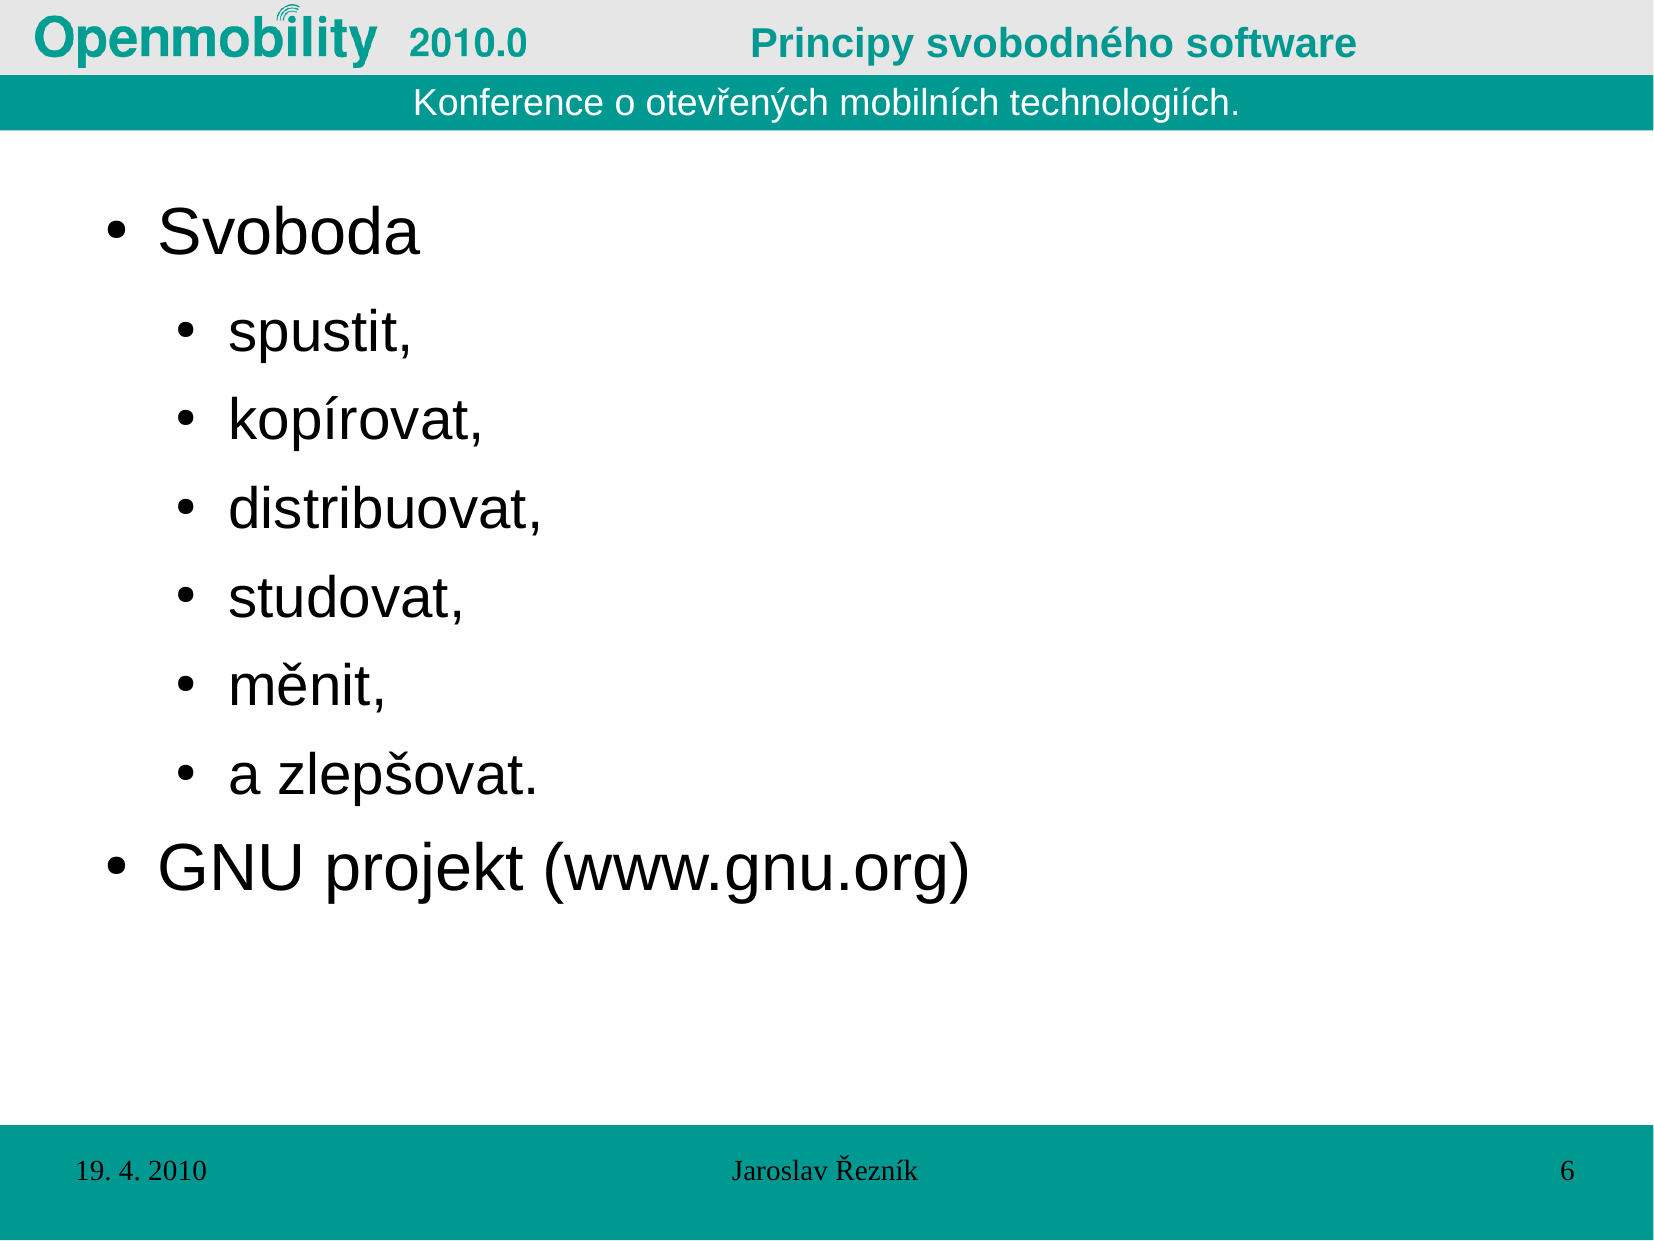

# Principy svobodného software
Svoboda
spustit,
kopírovat,
distribuovat,
studovat,
měnit,
a zlepšovat.
GNU projekt (www.gnu.org)
19. 4. 2010
Jaroslav Řezník
6